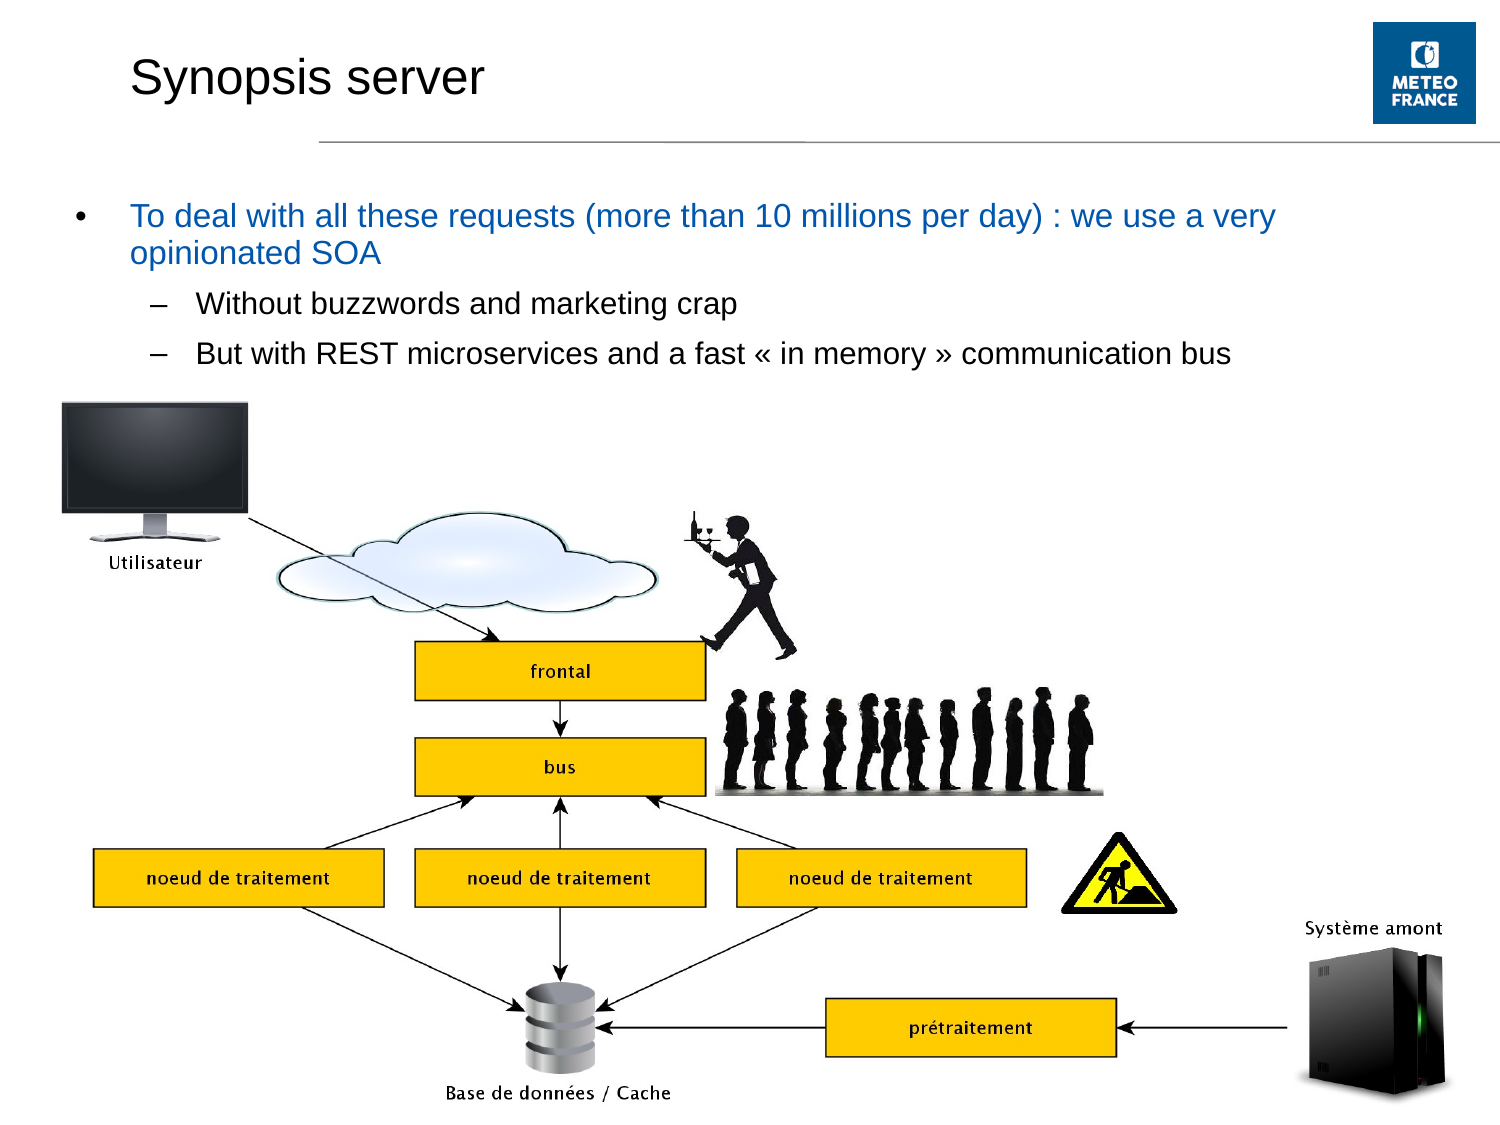

# Synopsis server
To deal with all these requests (more than 10 millions per day) : we use a very opinionated SOA
Without buzzwords and marketing crap
But with REST microservices and a fast « in memory » communication bus